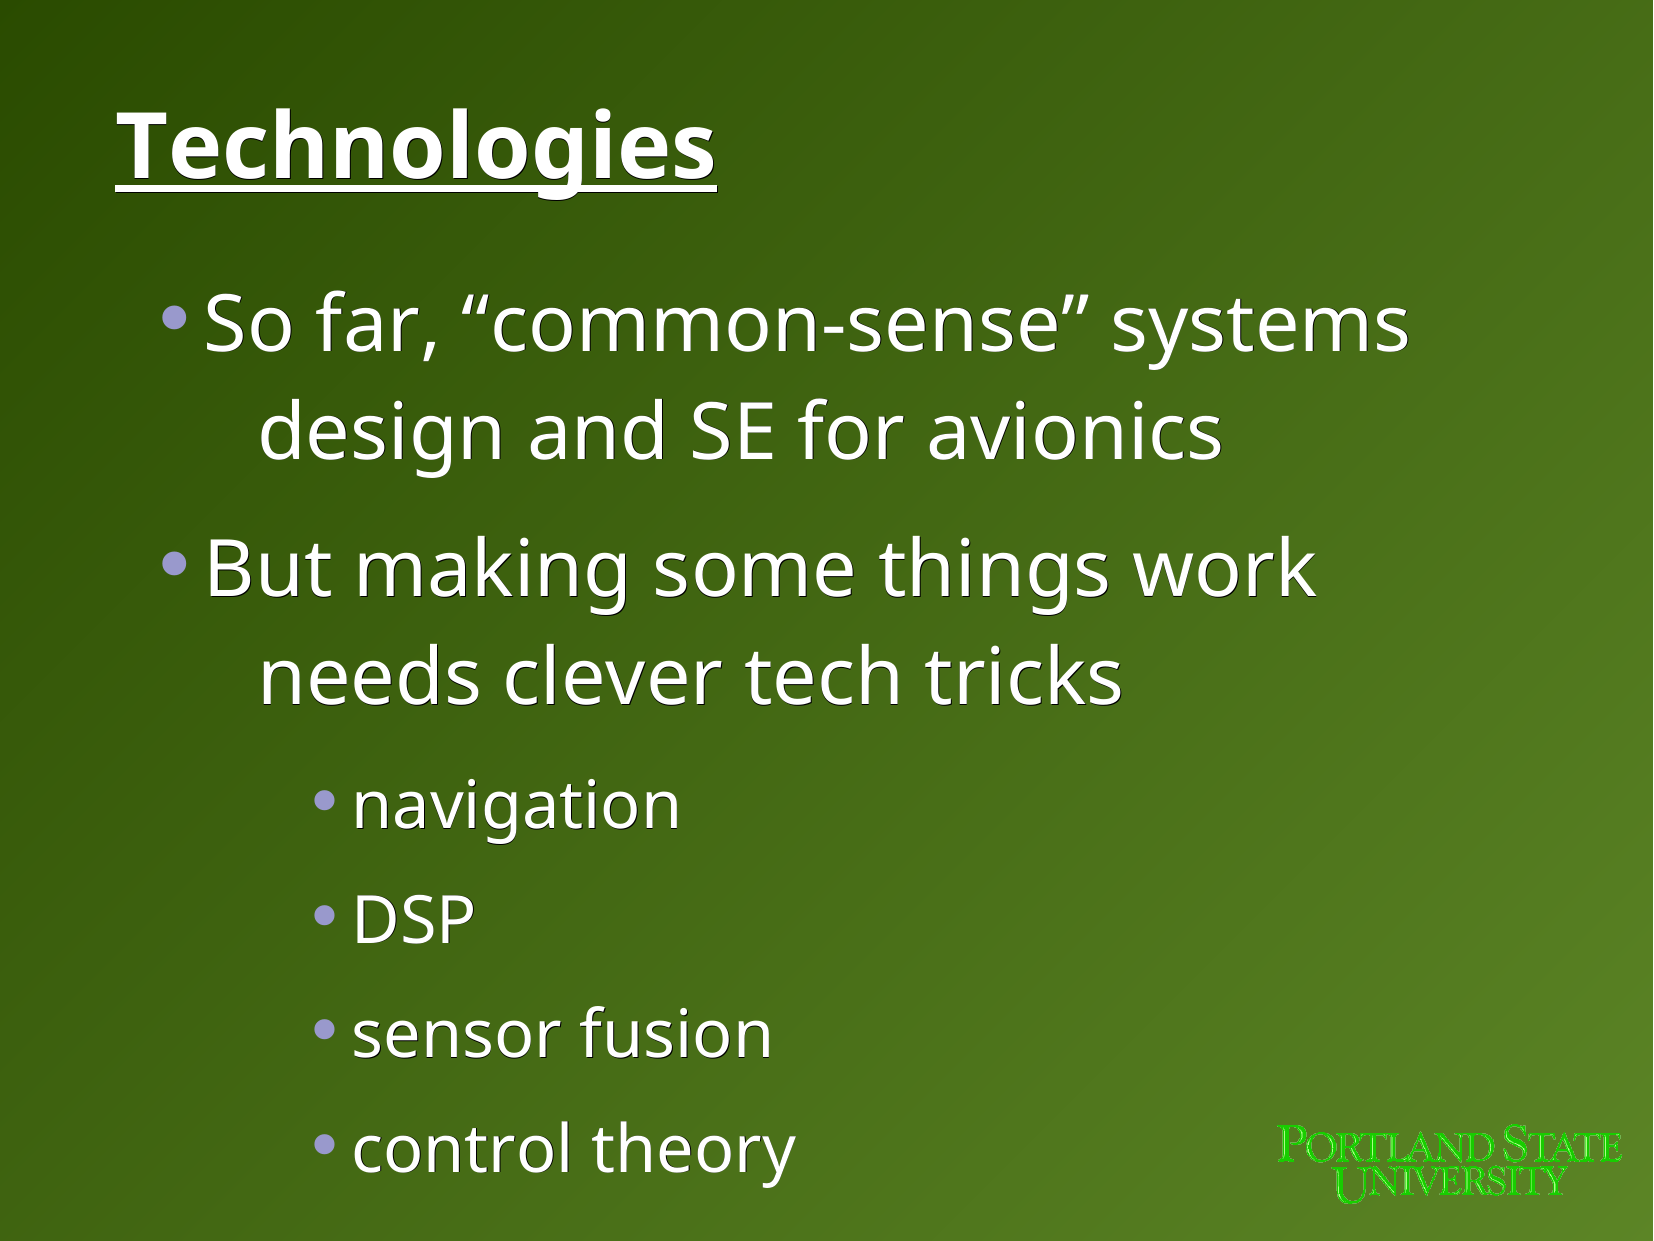

# Technologies
So far, “common-sense” systems design and SE for avionics
But making some things work needs clever tech tricks
navigation
DSP
sensor fusion
control theory